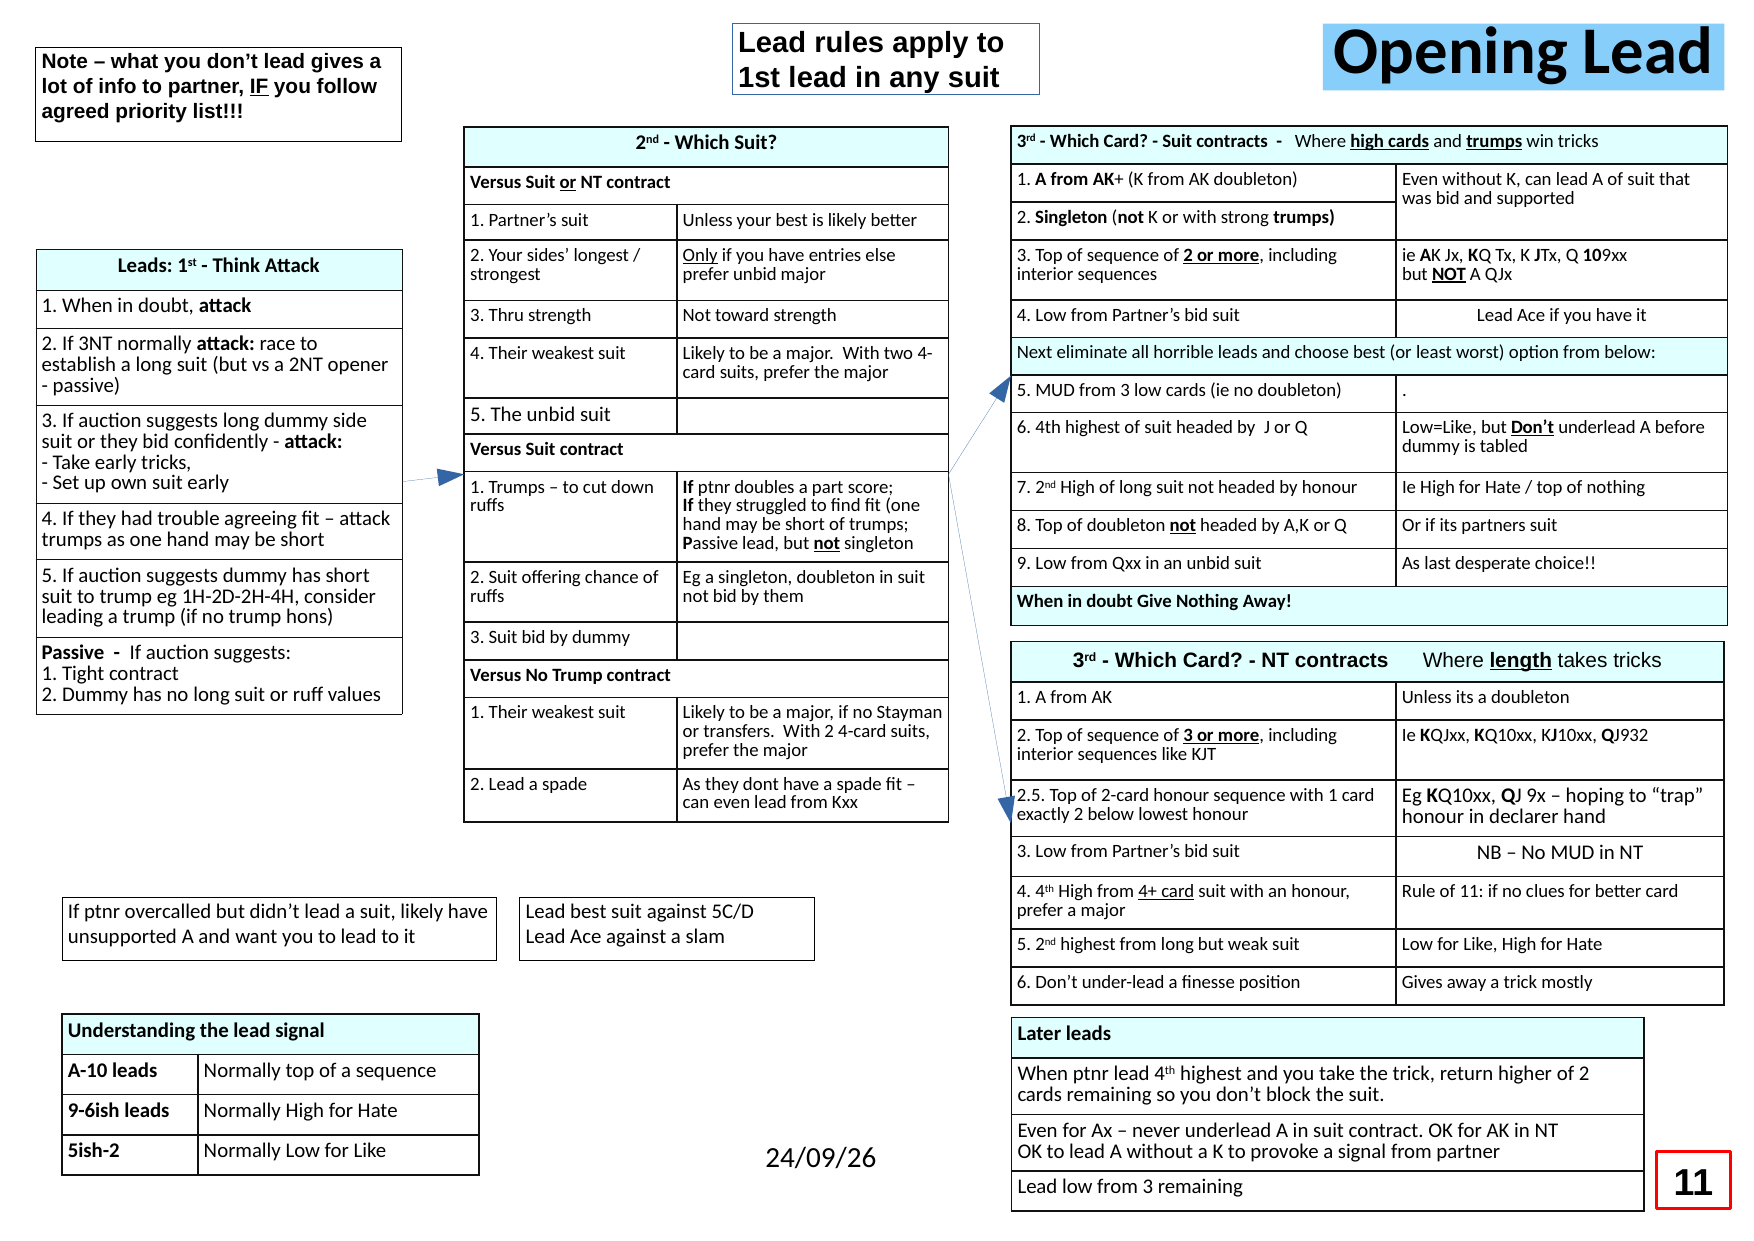

Lead rules apply to 1st lead in any suit
Opening Lead
Note – what you don’t lead gives a lot of info to partner, IF you follow agreed priority list!!!
| 3rd - Which Card? - Suit contracts - Where high cards and trumps win tricks | |
| --- | --- |
| 1. A from AK+ (K from AK doubleton) | Even without K, can lead A of suit that was bid and supported |
| 2. Singleton (not K or with strong trumps) | |
| 3. Top of sequence of 2 or more, including interior sequences | ie AK Jx, KQ Tx, K JTx, Q 109xx but NOT A QJx |
| 4. Low from Partner’s bid suit | Lead Ace if you have it |
| Next eliminate all horrible leads and choose best (or least worst) option from below: | |
| 5. MUD from 3 low cards (ie no doubleton) | . |
| 6. 4th highest of suit headed by J or Q | Low=Like, but Don’t underlead A before dummy is tabled |
| 7. 2nd High of long suit not headed by honour | Ie High for Hate / top of nothing |
| 8. Top of doubleton not headed by A,K or Q | Or if its partners suit |
| 9. Low from Qxx in an unbid suit | As last desperate choice!! |
| When in doubt Give Nothing Away! | |
| 2nd - Which Suit? | |
| --- | --- |
| Versus Suit or NT contract | |
| 1. Partner’s suit | Unless your best is likely better |
| 2. Your sides’ longest / strongest | Only if you have entries else prefer unbid major |
| 3. Thru strength | Not toward strength |
| 4. Their weakest suit | Likely to be a major. With two 4-card suits, prefer the major |
| 5. The unbid suit | |
| Versus Suit contract | |
| 1. Trumps – to cut down ruffs | If ptnr doubles a part score; If they struggled to find fit (one hand may be short of trumps; Passive lead, but not singleton |
| 2. Suit offering chance of ruffs | Eg a singleton, doubleton in suit not bid by them |
| 3. Suit bid by dummy | |
| Versus No Trump contract | |
| 1. Their weakest suit | Likely to be a major, if no Stayman or transfers. With 2 4-card suits, prefer the major |
| 2. Lead a spade | As they dont have a spade fit – can even lead from Kxx |
| Leads: 1st - Think Attack |
| --- |
| 1. When in doubt, attack |
| 2. If 3NT normally attack: race to establish a long suit (but vs a 2NT opener - passive) |
| 3. If auction suggests long dummy side suit or they bid confidently - attack: - Take early tricks, - Set up own suit early |
| 4. If they had trouble agreeing fit – attack trumps as one hand may be short |
| 5. If auction suggests dummy has short suit to trump eg 1H-2D-2H-4H, consider leading a trump (if no trump hons) |
| Passive - If auction suggests: 1. Tight contract 2. Dummy has no long suit or ruff values |
| 3rd - Which Card? - NT contracts Where length takes tricks | |
| --- | --- |
| 1. A from AK | Unless its a doubleton |
| 2. Top of sequence of 3 or more, including interior sequences like KJT | Ie KQJxx, KQ10xx, KJ10xx, QJ932 |
| 2.5. Top of 2-card honour sequence with 1 card exactly 2 below lowest honour | Eg KQ10xx, QJ 9x – hoping to “trap” honour in declarer hand |
| 3. Low from Partner’s bid suit | NB – No MUD in NT |
| 4. 4th High from 4+ card suit with an honour, prefer a major | Rule of 11: if no clues for better card |
| 5. 2nd highest from long but weak suit | Low for Like, High for Hate |
| 6. Don’t under-lead a finesse position | Gives away a trick mostly |
If ptnr overcalled but didn’t lead a suit, likely have unsupported A and want you to lead to it
Lead best suit against 5C/D
Lead Ace against a slam
| Understanding the lead signal | |
| --- | --- |
| A-10 leads | Normally top of a sequence |
| 9-6ish leads | Normally High for Hate |
| 5ish-2 | Normally Low for Like |
| Later leads |
| --- |
| When ptnr lead 4th highest and you take the trick, return higher of 2 cards remaining so you don’t block the suit. |
| Even for Ax – never underlead A in suit contract. OK for AK in NT OK to lead A without a K to provoke a signal from partner |
| Lead low from 3 remaining |
11